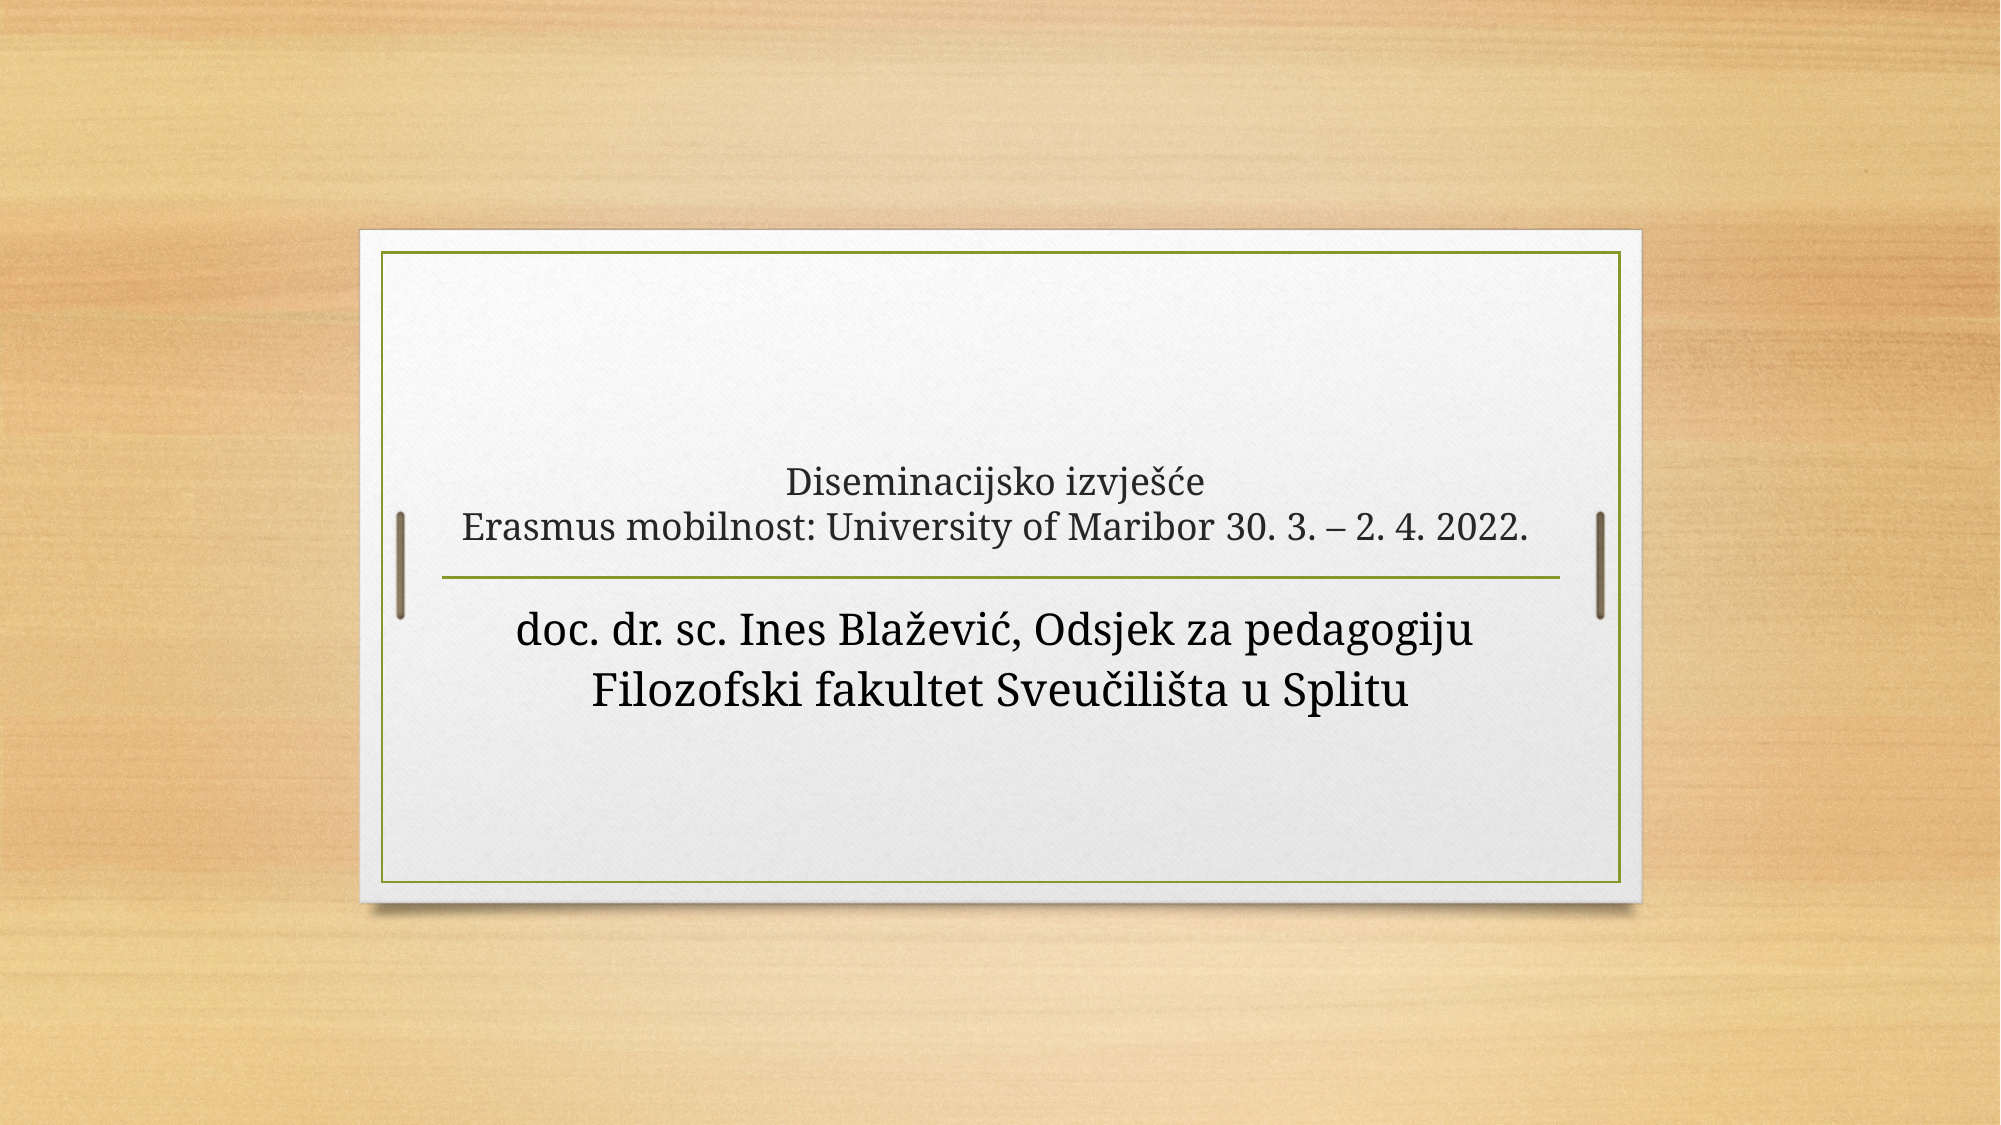

# Diseminacijsko izvješće Erasmus mobilnost: University of Maribor 30. 3. – 2. 4. 2022.
doc. dr. sc. Ines Blažević, Odsjek za pedagogiju
Filozofski fakultet Sveučilišta u Splitu